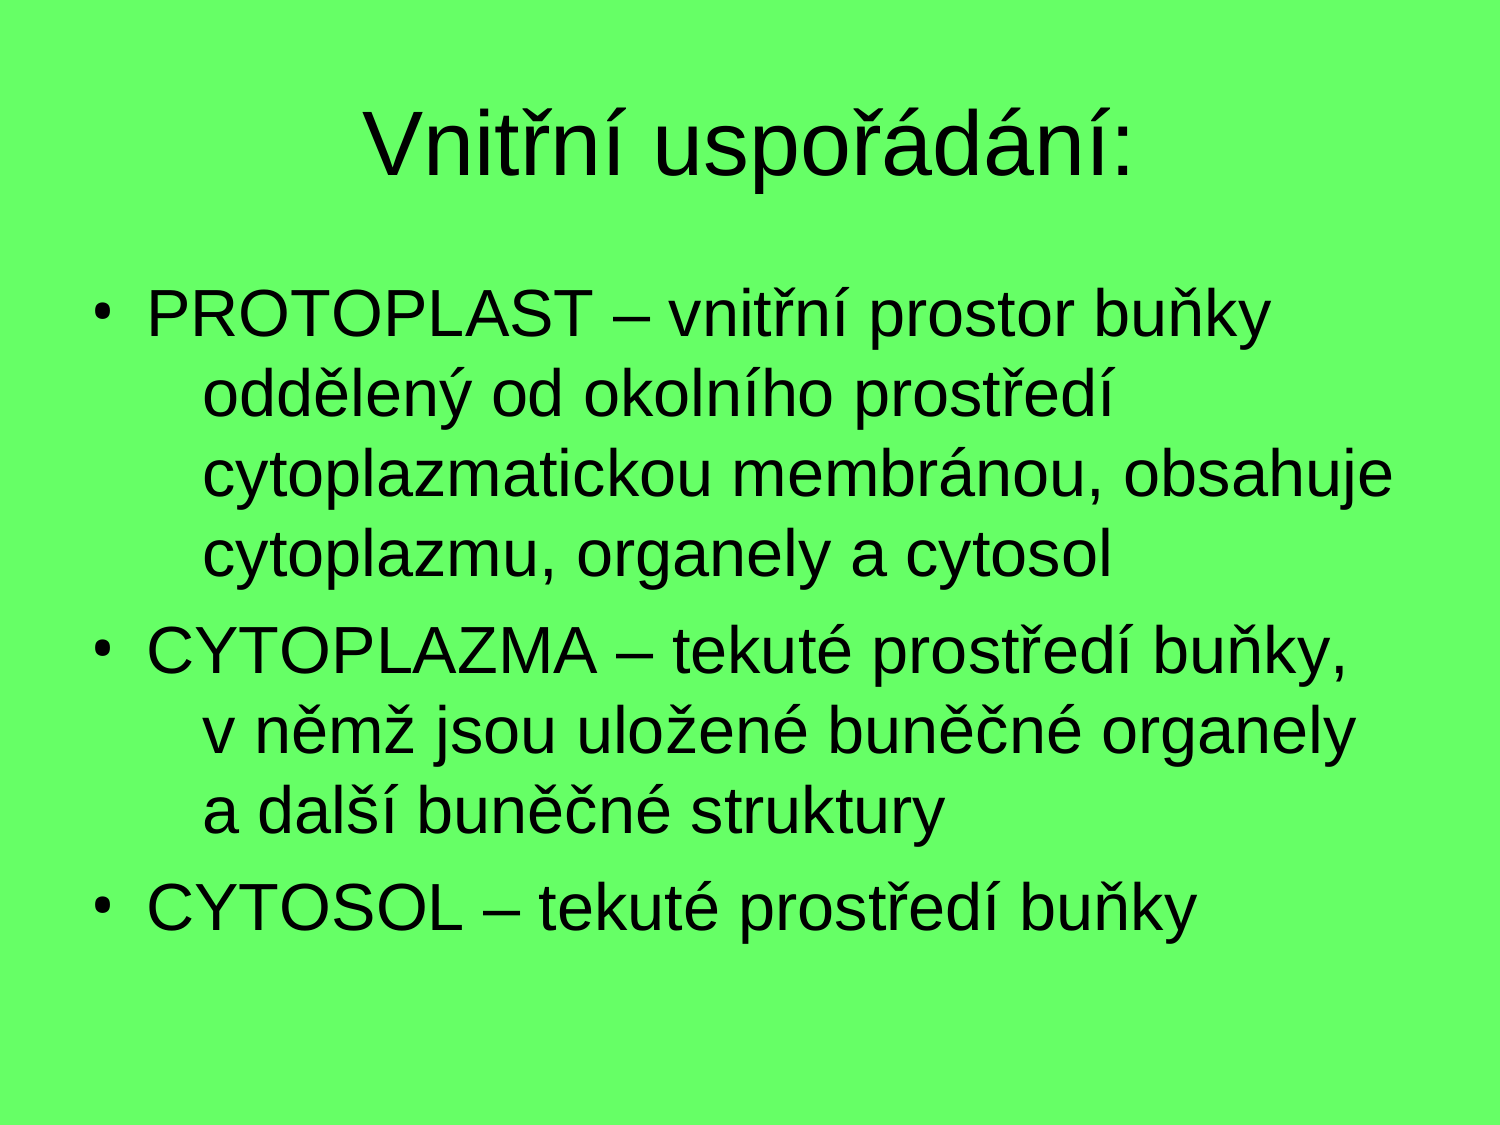

# Vnitřní uspořádání:
PROTOPLAST – vnitřní prostor buňky oddělený od okolního prostředí cytoplazmatickou membránou, obsahuje cytoplazmu, organely a cytosol
CYTOPLAZMA – tekuté prostředí buňky, v němž jsou uložené buněčné organely a další buněčné struktury
CYTOSOL – tekuté prostředí buňky